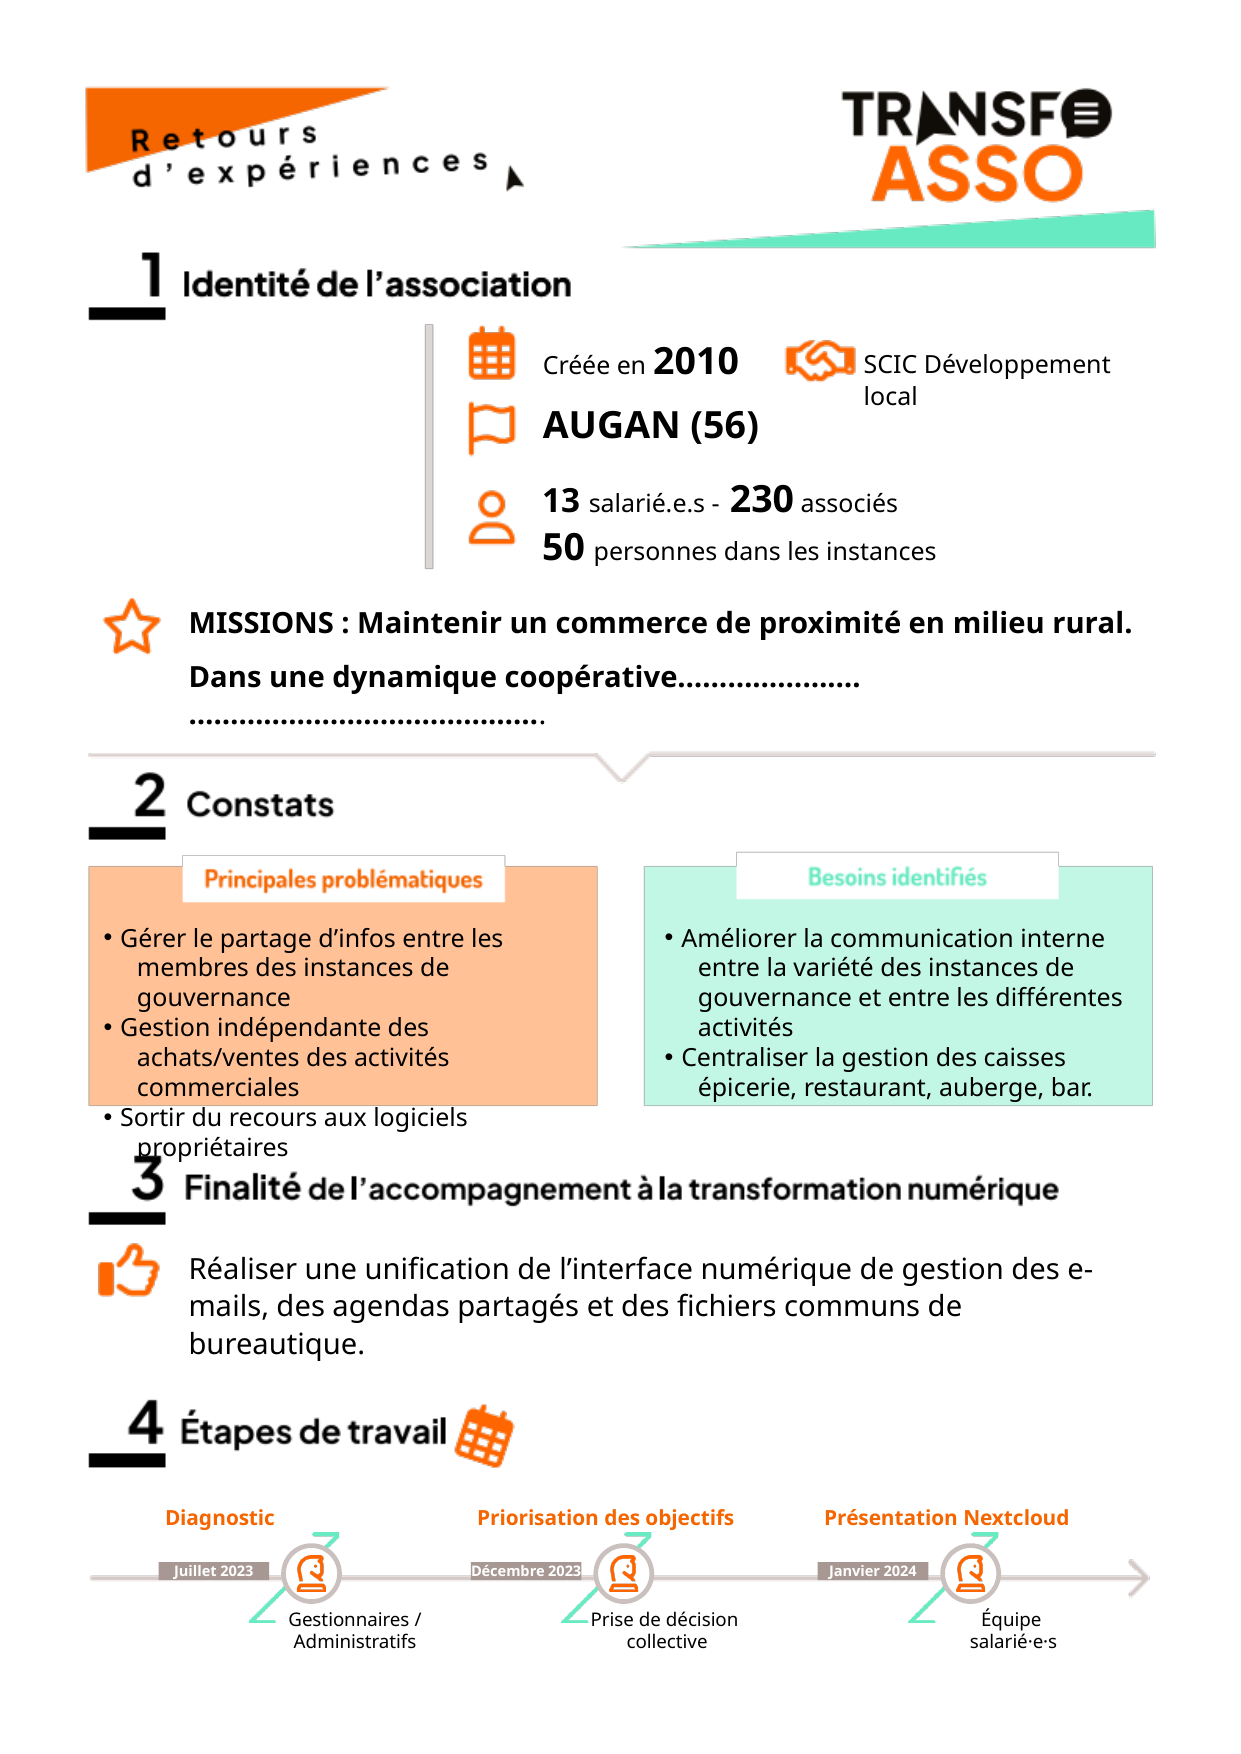

Créée en 2010
AUGAN (56)
SCIC Développement local
13 salarié.e.s - 230 associés
50 personnes dans les instances
MISSIONS : Maintenir un commerce de proximité en milieu rural.
Dans une dynamique coopérative………………….…………………………………….
Gérer le partage d’infos entre les membres des instances de gouvernance
Gestion indépendante des achats/ventes des activités commerciales
Sortir du recours aux logiciels propriétaires
Améliorer la communication interne entre la variété des instances de gouvernance et entre les différentes activités
Centraliser la gestion des caisses épicerie, restaurant, auberge, bar.
Réaliser une unification de l’interface numérique de gestion des e-mails, des agendas partagés et des fichiers communs de bureautique.
Diagnostic
Gestionnaires /
Administratifs
Juillet 2023
Priorisation des objectifs
Prise de décision
collective
Décembre 2023
Présentation Nextcloud
Équipe
salarié·e·s
Janvier 2024